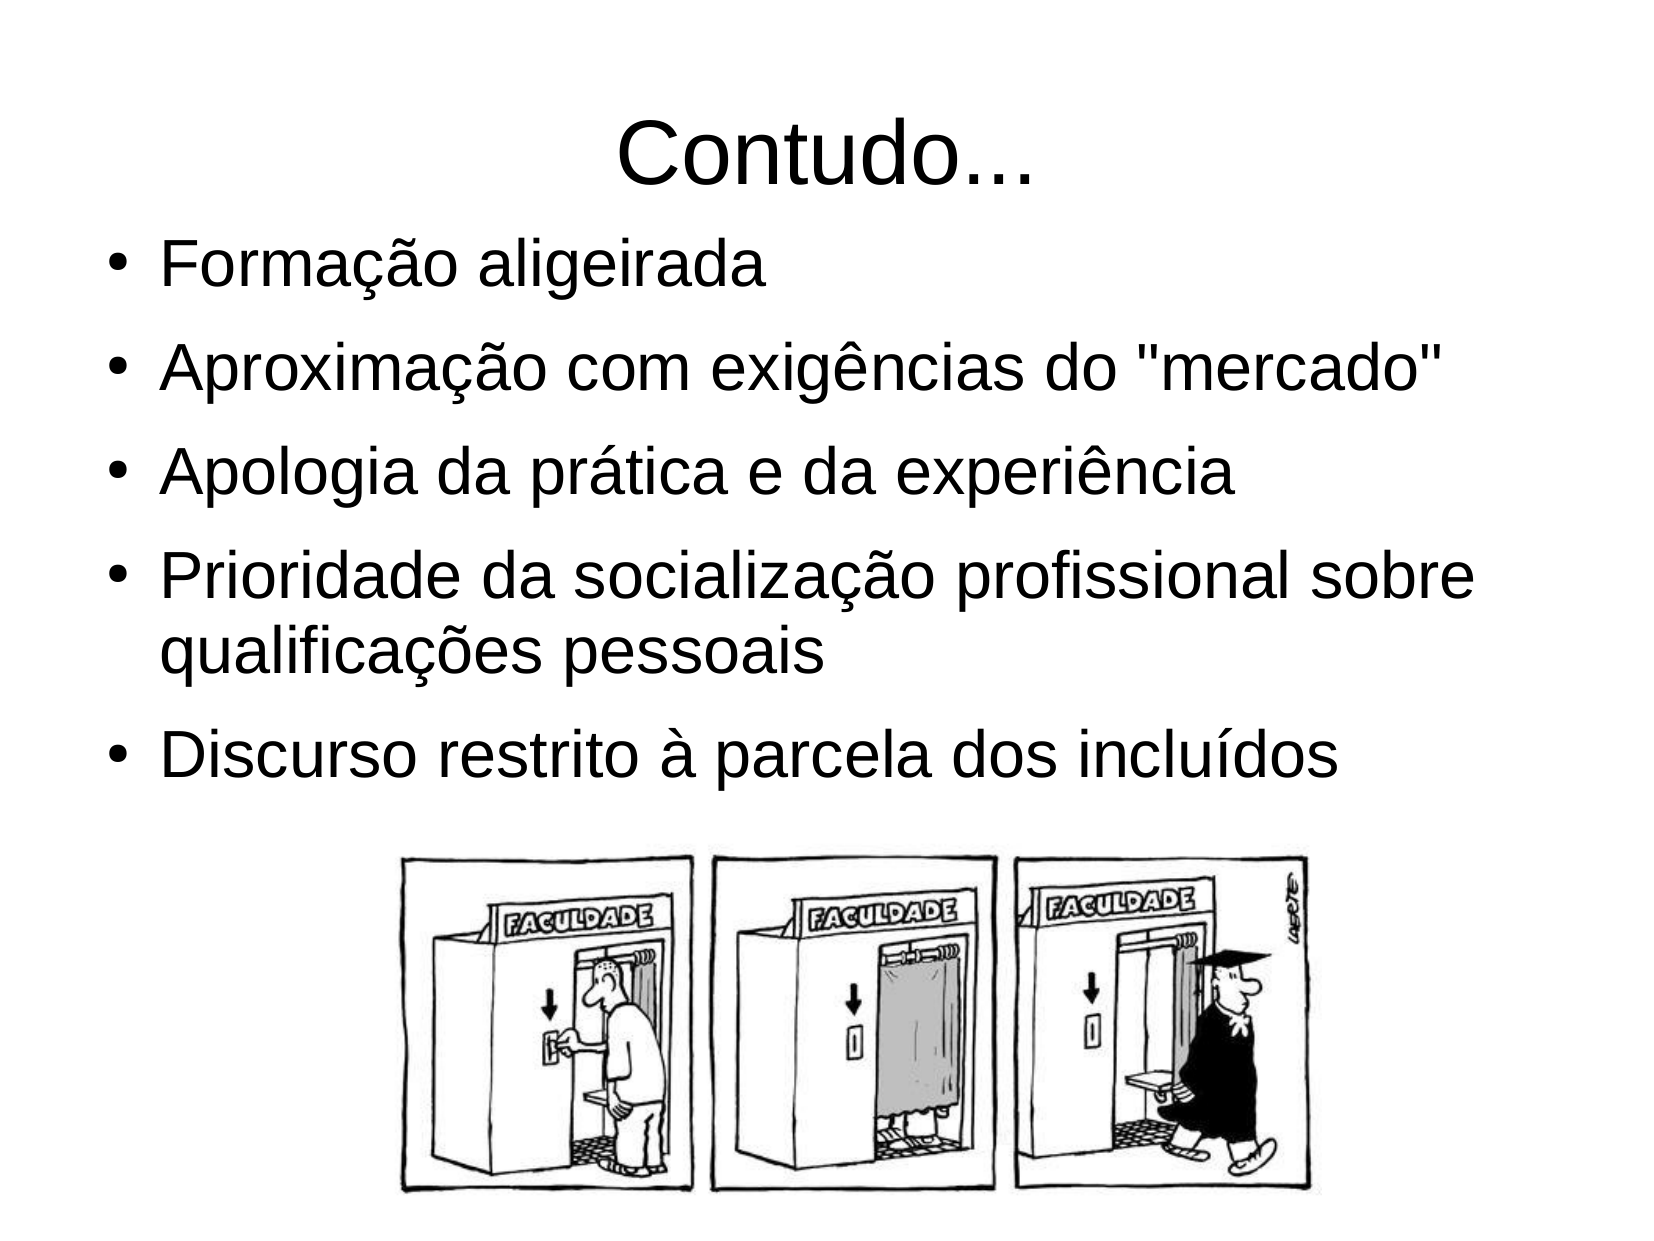

# Contudo...
Formação aligeirada
Aproximação com exigências do "mercado"
Apologia da prática e da experiência
Prioridade da socialização profissional sobre qualificações pessoais
Discurso restrito à parcela dos incluídos